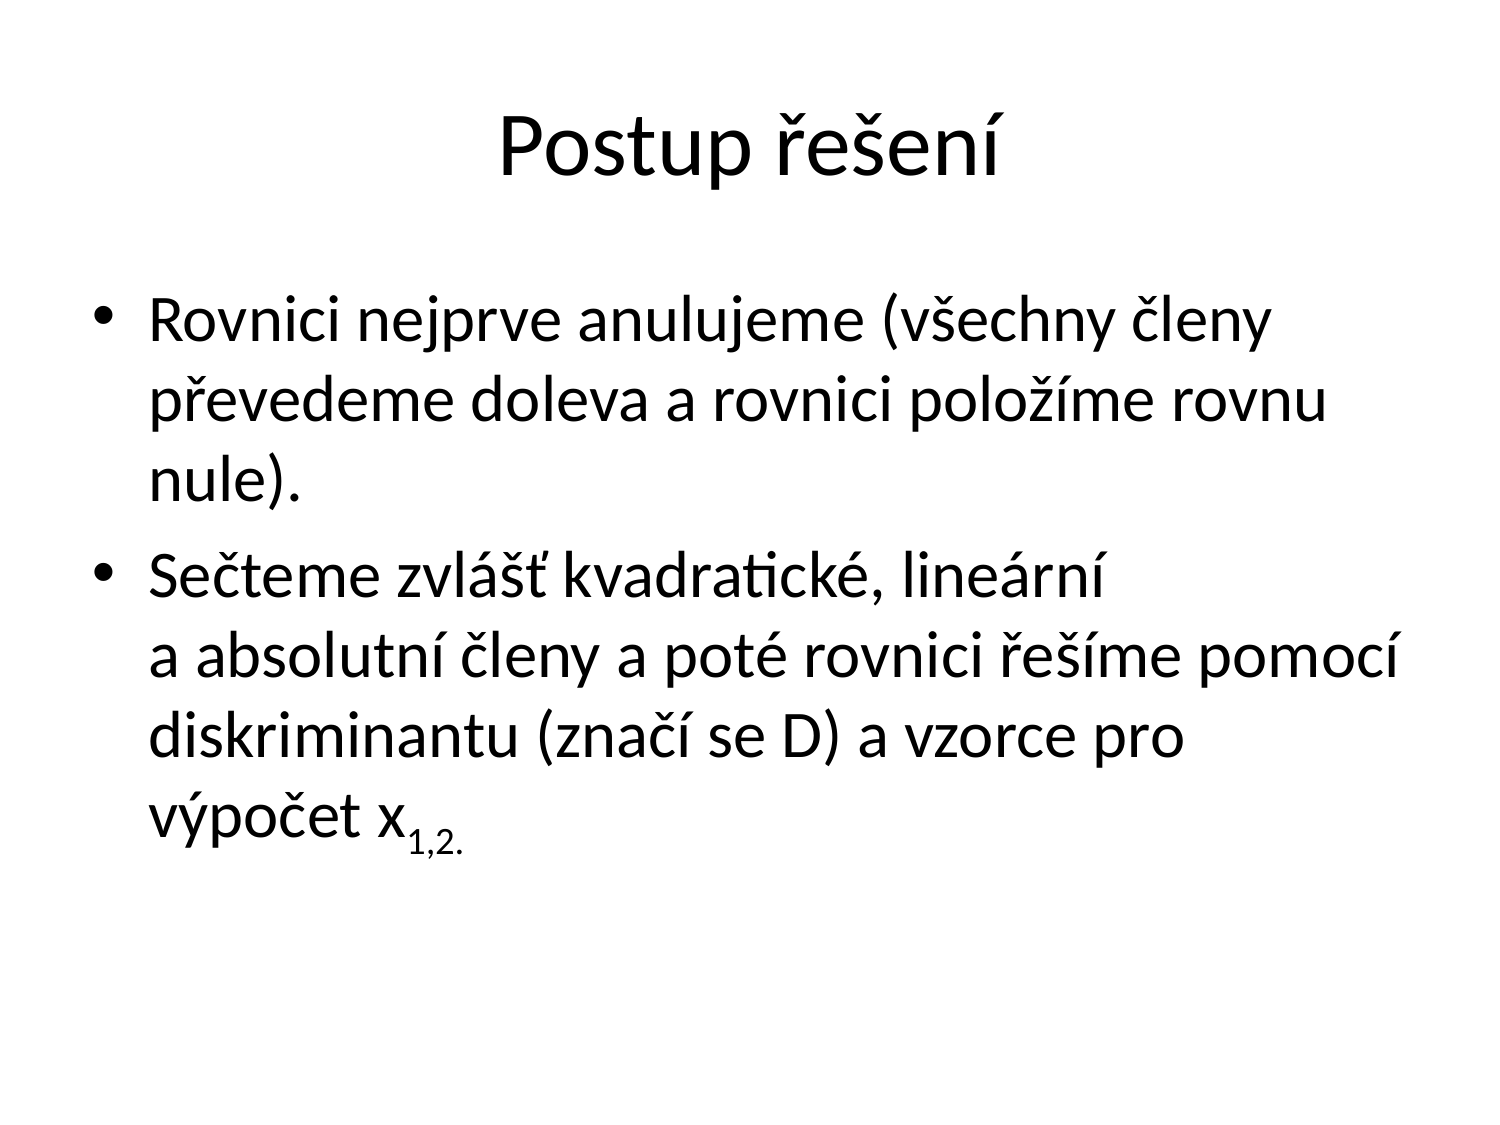

# Postup řešení
Rovnici nejprve anulujeme (všechny členy převedeme doleva a rovnici položíme rovnu nule).
Sečteme zvlášť kvadratické, lineární
a absolutní členy a poté rovnici řešíme pomocí diskriminantu (značí se D) a vzorce pro výpočet x1,2.